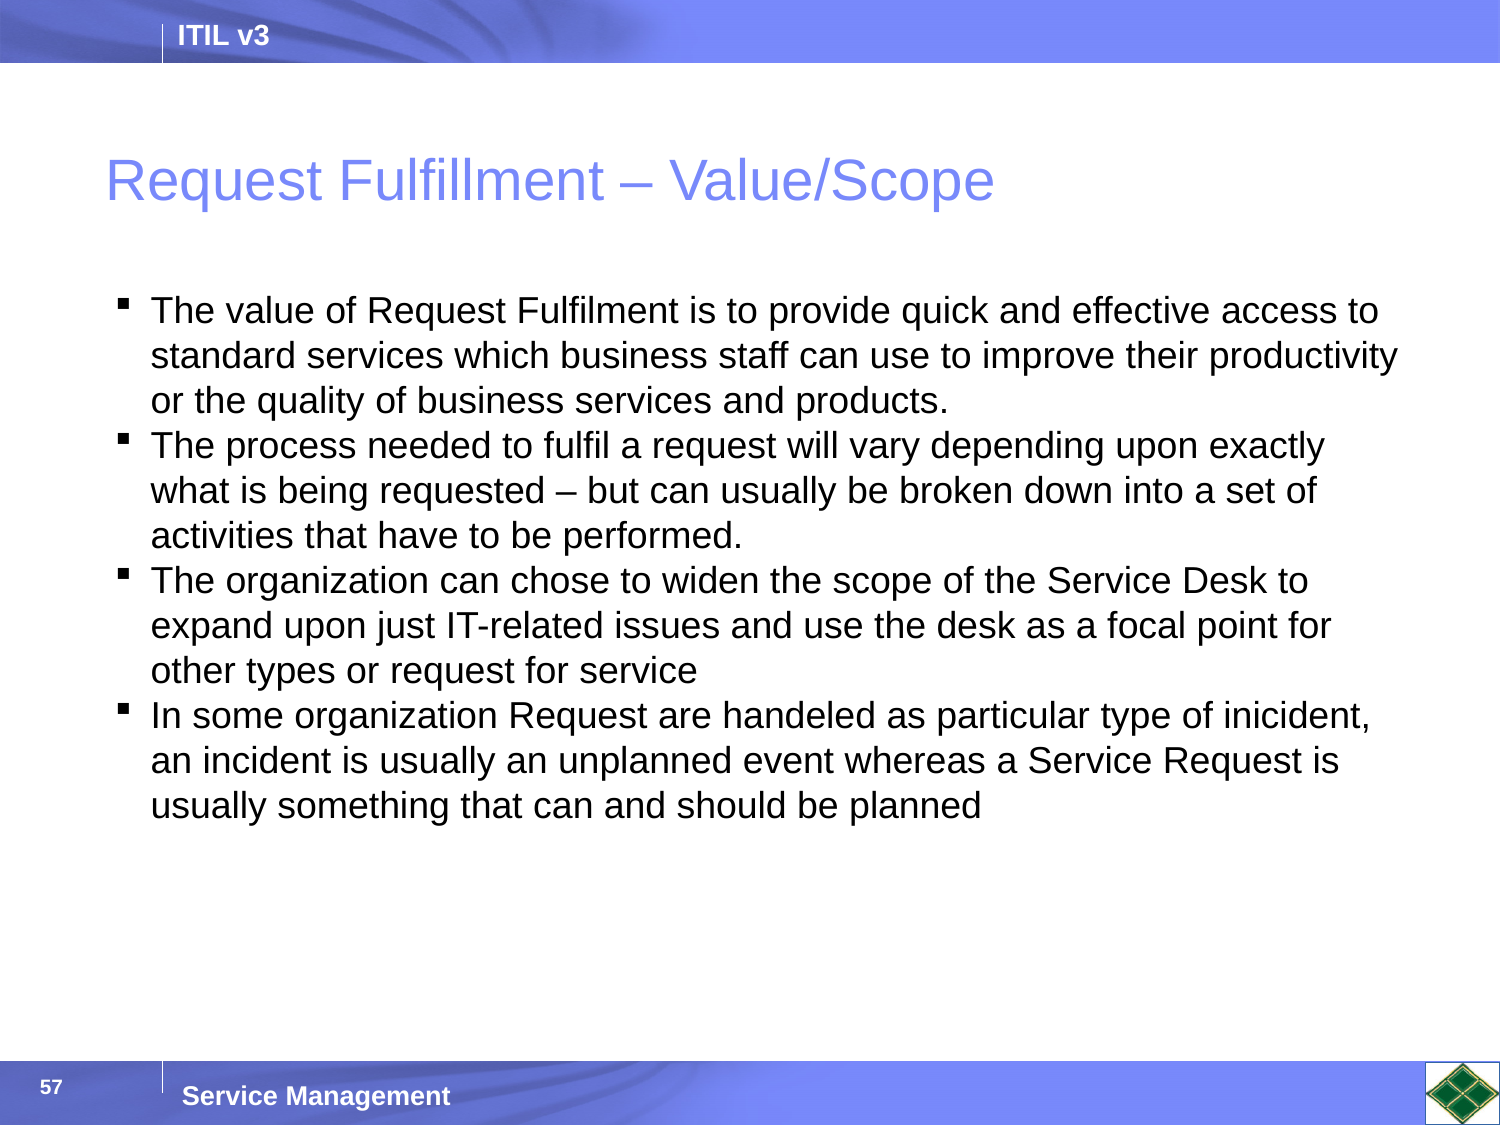

Request Fulfillment – Value/Scope
The value of Request Fulfilment is to provide quick and effective access to standard services which business staff can use to improve their productivity or the quality of business services and products.
The process needed to fulfil a request will vary depending upon exactly what is being requested – but can usually be broken down into a set of activities that have to be performed.
The organization can chose to widen the scope of the Service Desk to expand upon just IT-related issues and use the desk as a focal point for other types or request for service
In some organization Request are handeled as particular type of inicident, an incident is usually an unplanned event whereas a Service Request is usually something that can and should be planned